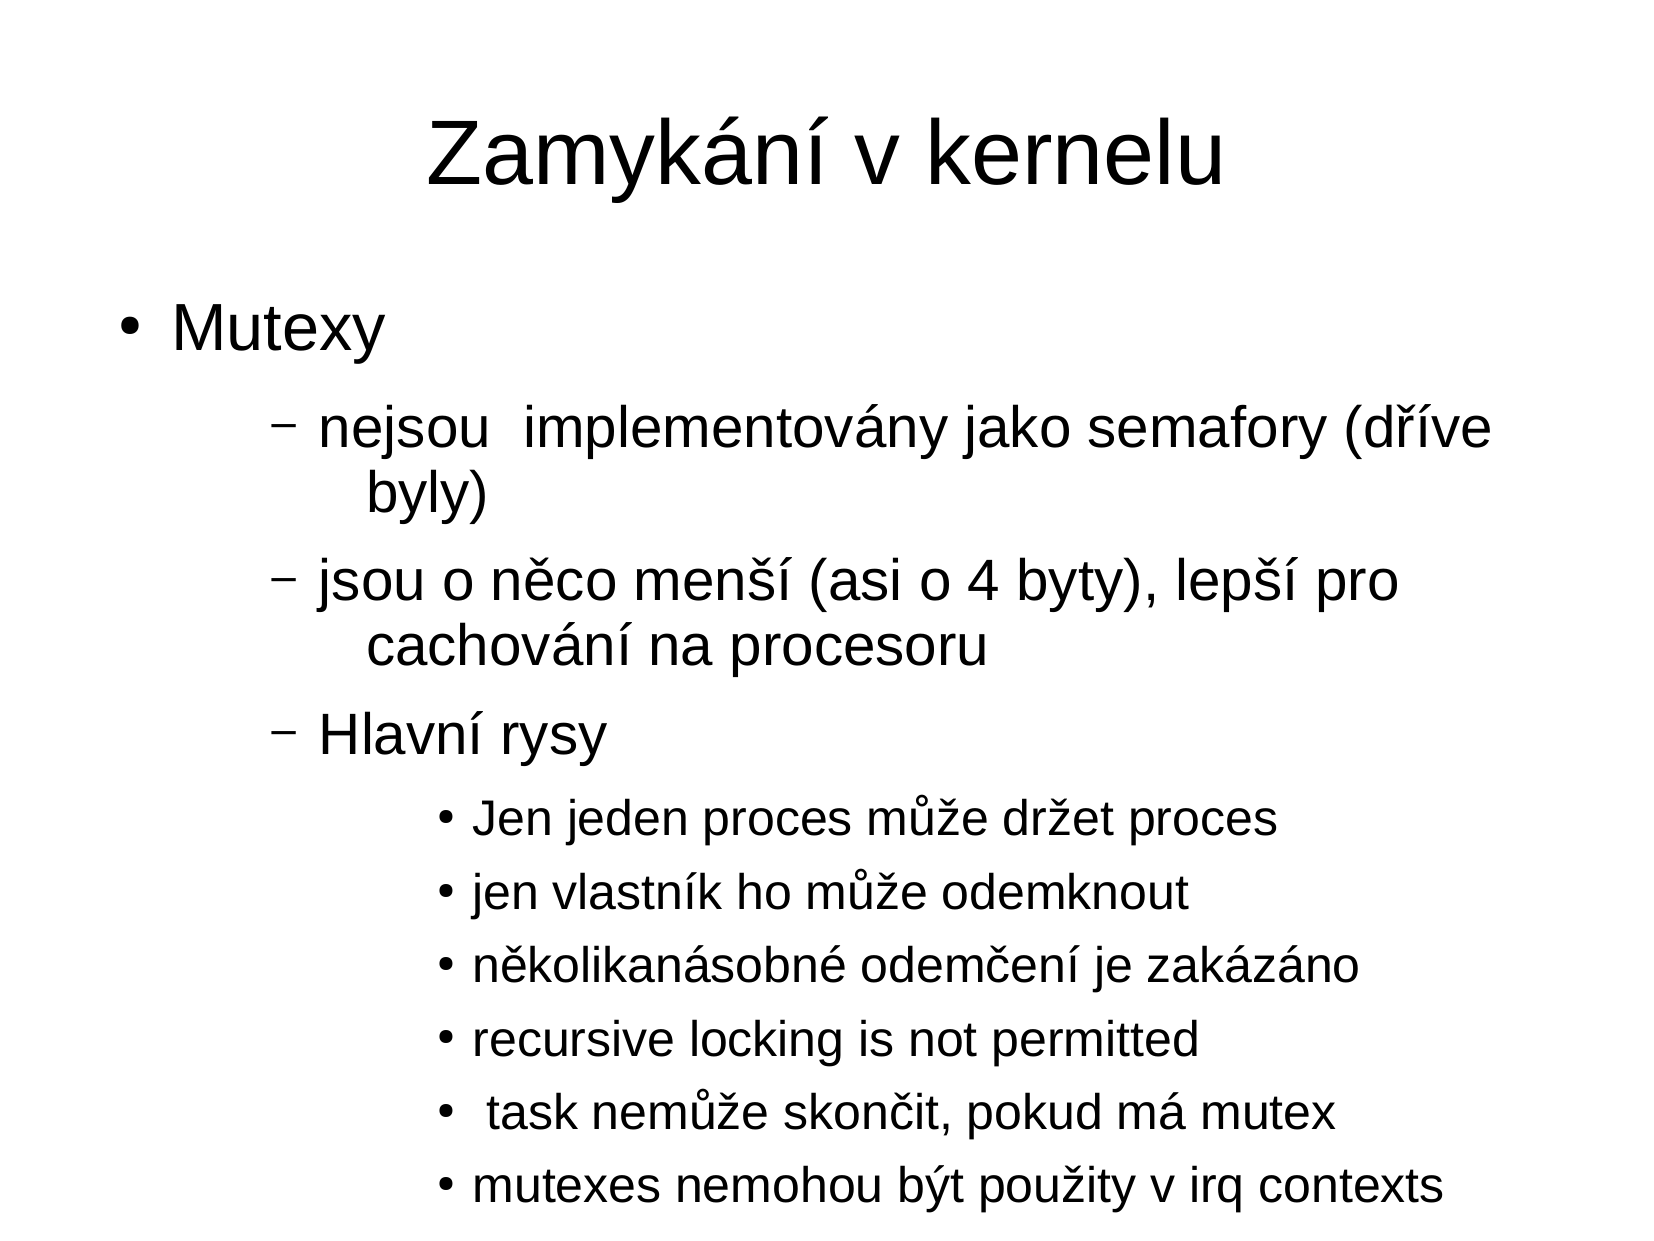

# Zamykání v kernelu
Mutexy
nejsou implementovány jako semafory (dříve byly)
jsou o něco menší (asi o 4 byty), lepší pro cachování na procesoru
Hlavní rysy
Jen jeden proces může držet proces
jen vlastník ho může odemknout
několikanásobné odemčení je zakázáno
recursive locking is not permitted
 task nemůže skončit, pokud má mutex
mutexes nemohou být použity v irq contexts